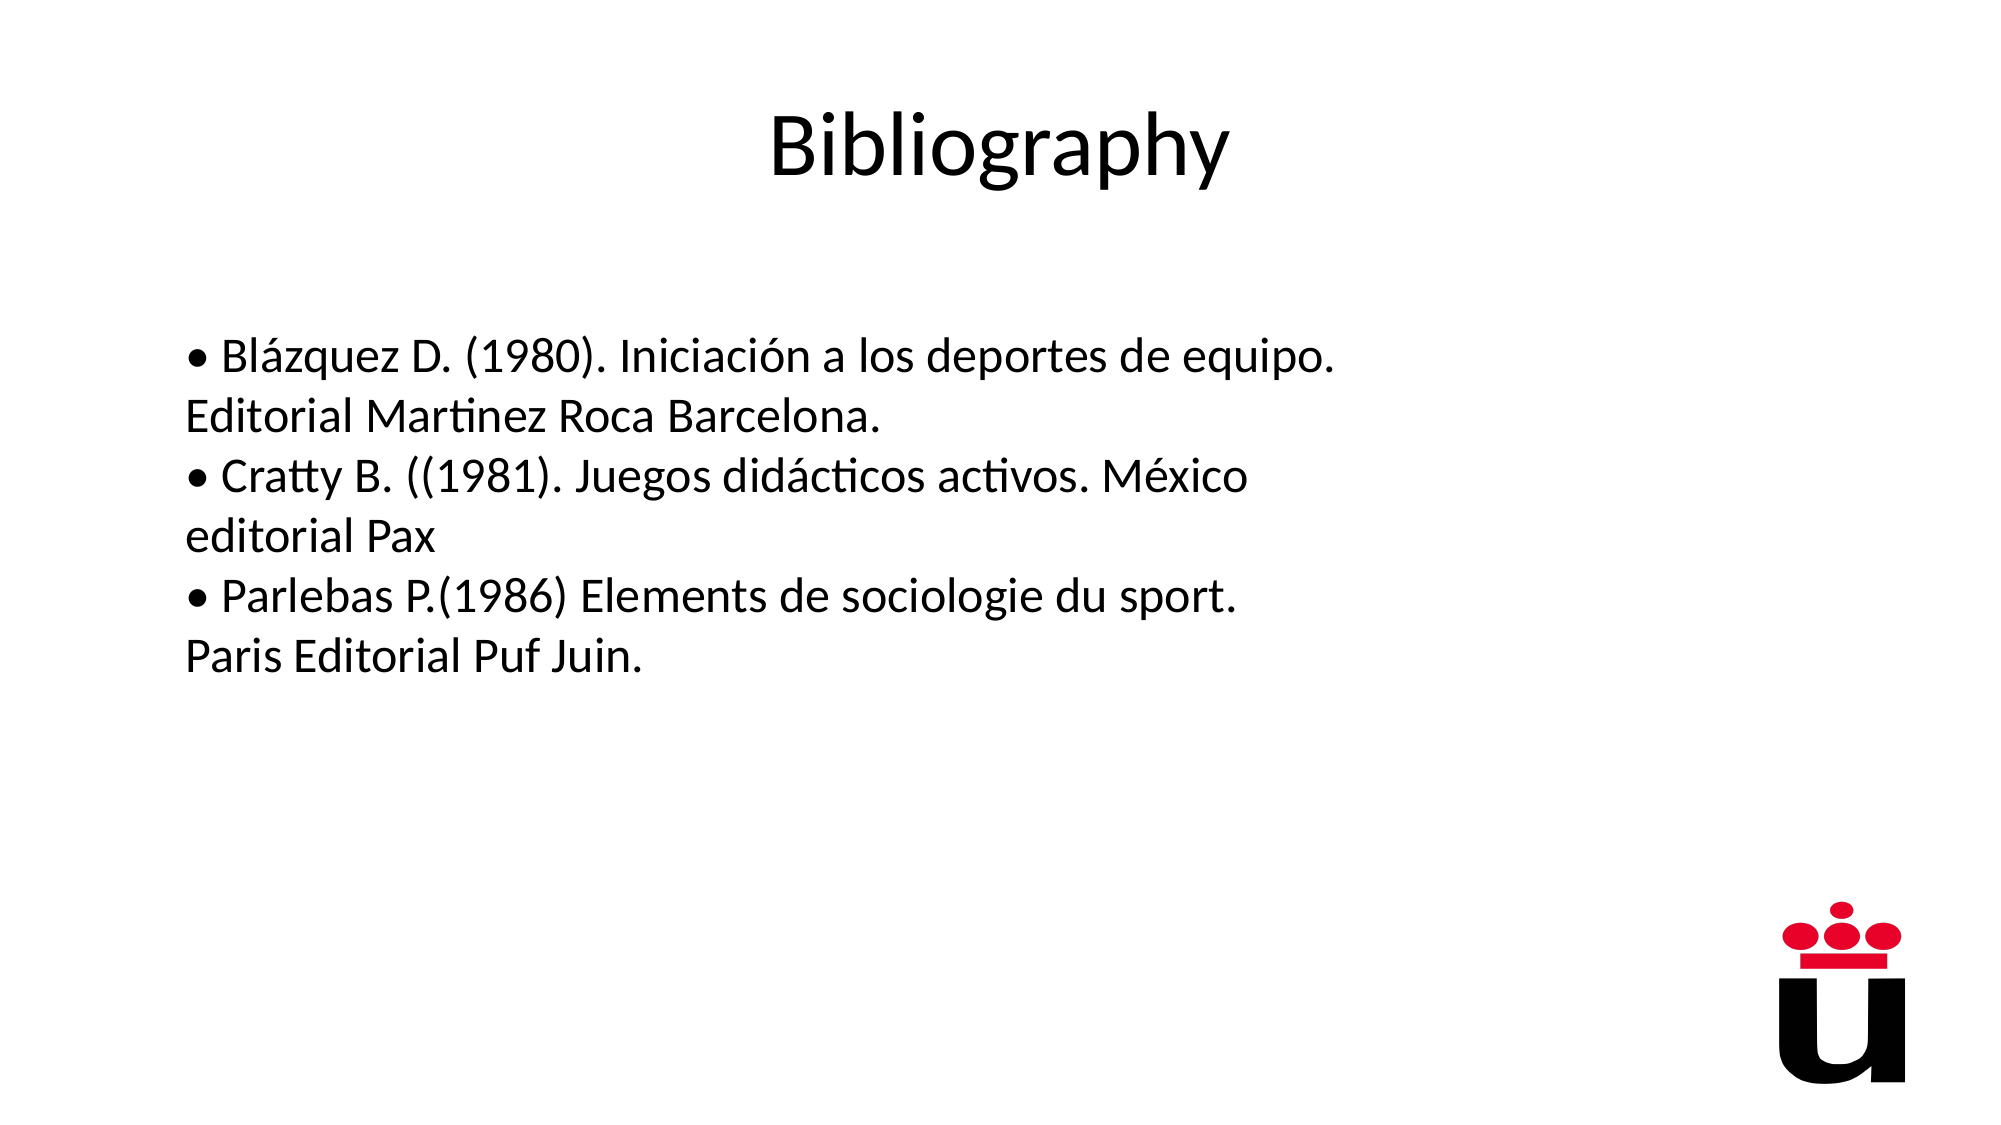

Bibliography
• Blázquez D. (1980). Iniciación a los deportes de equipo.
Editorial Martinez Roca Barcelona.
• Cratty B. ((1981). Juegos didácticos activos. México
editorial Pax
• Parlebas P.(1986) Elements de sociologie du sport.
Paris Editorial Puf Juin.